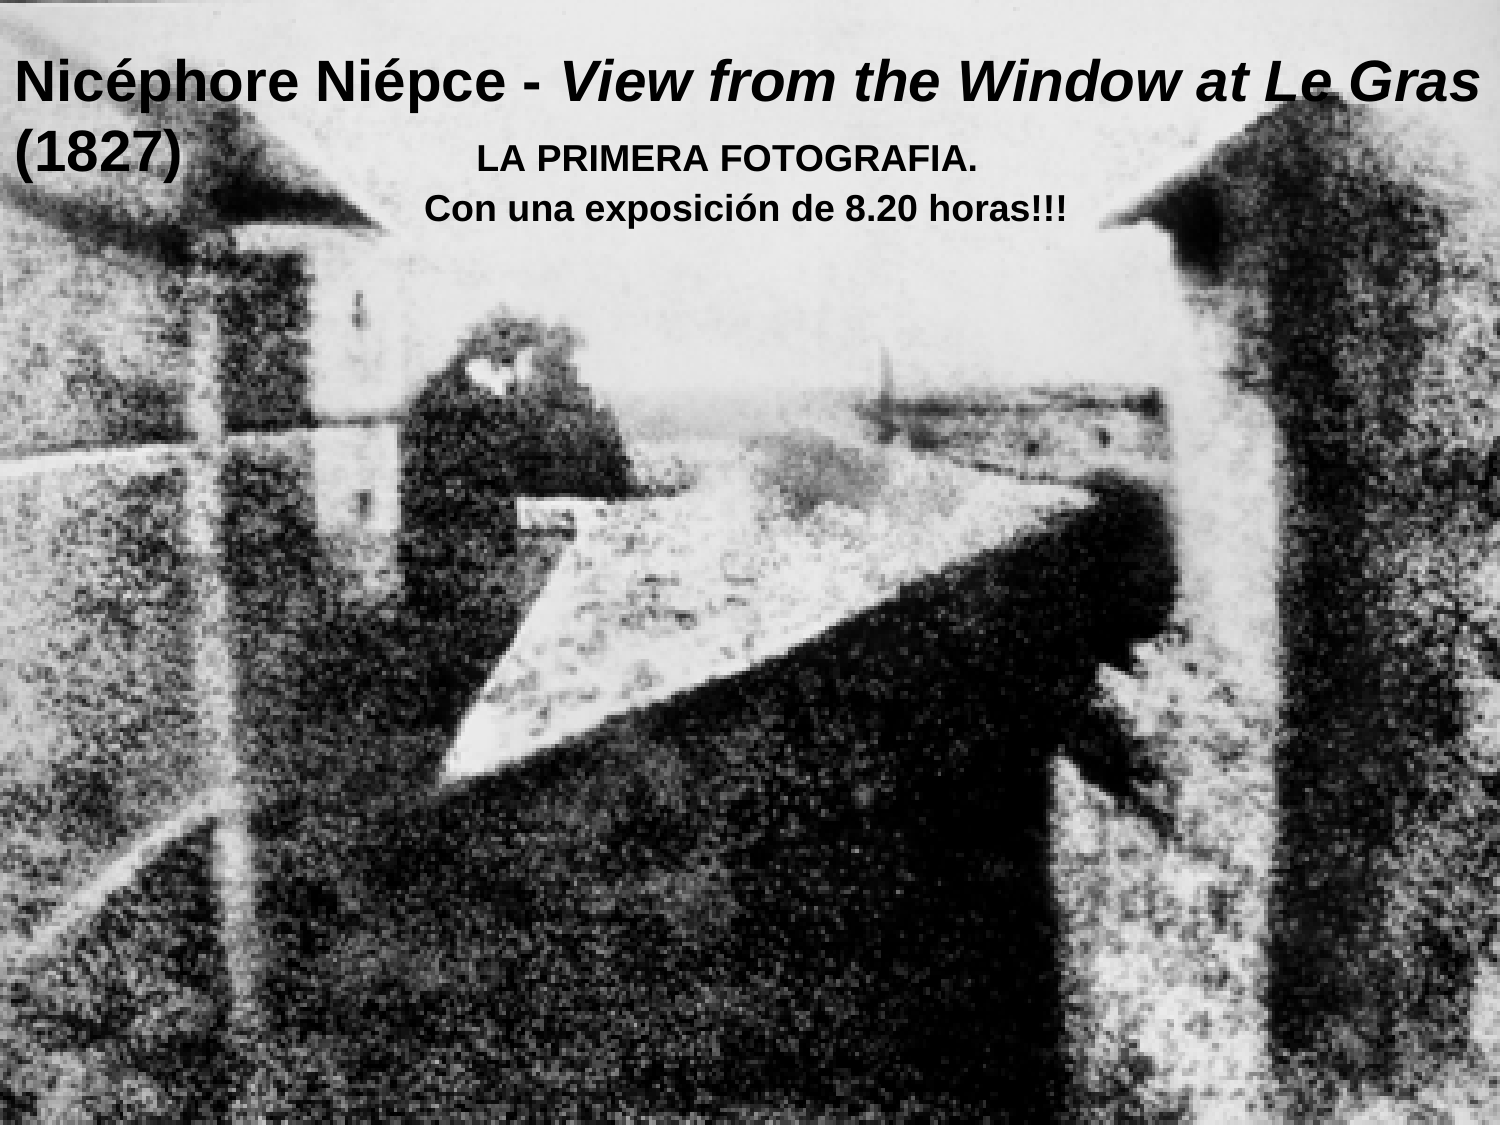

Nicéphore Niépce - View from the Window at Le Gras (1827) LA PRIMERA FOTOGRAFIA.
 Con una exposición de 8.20 horas!!!